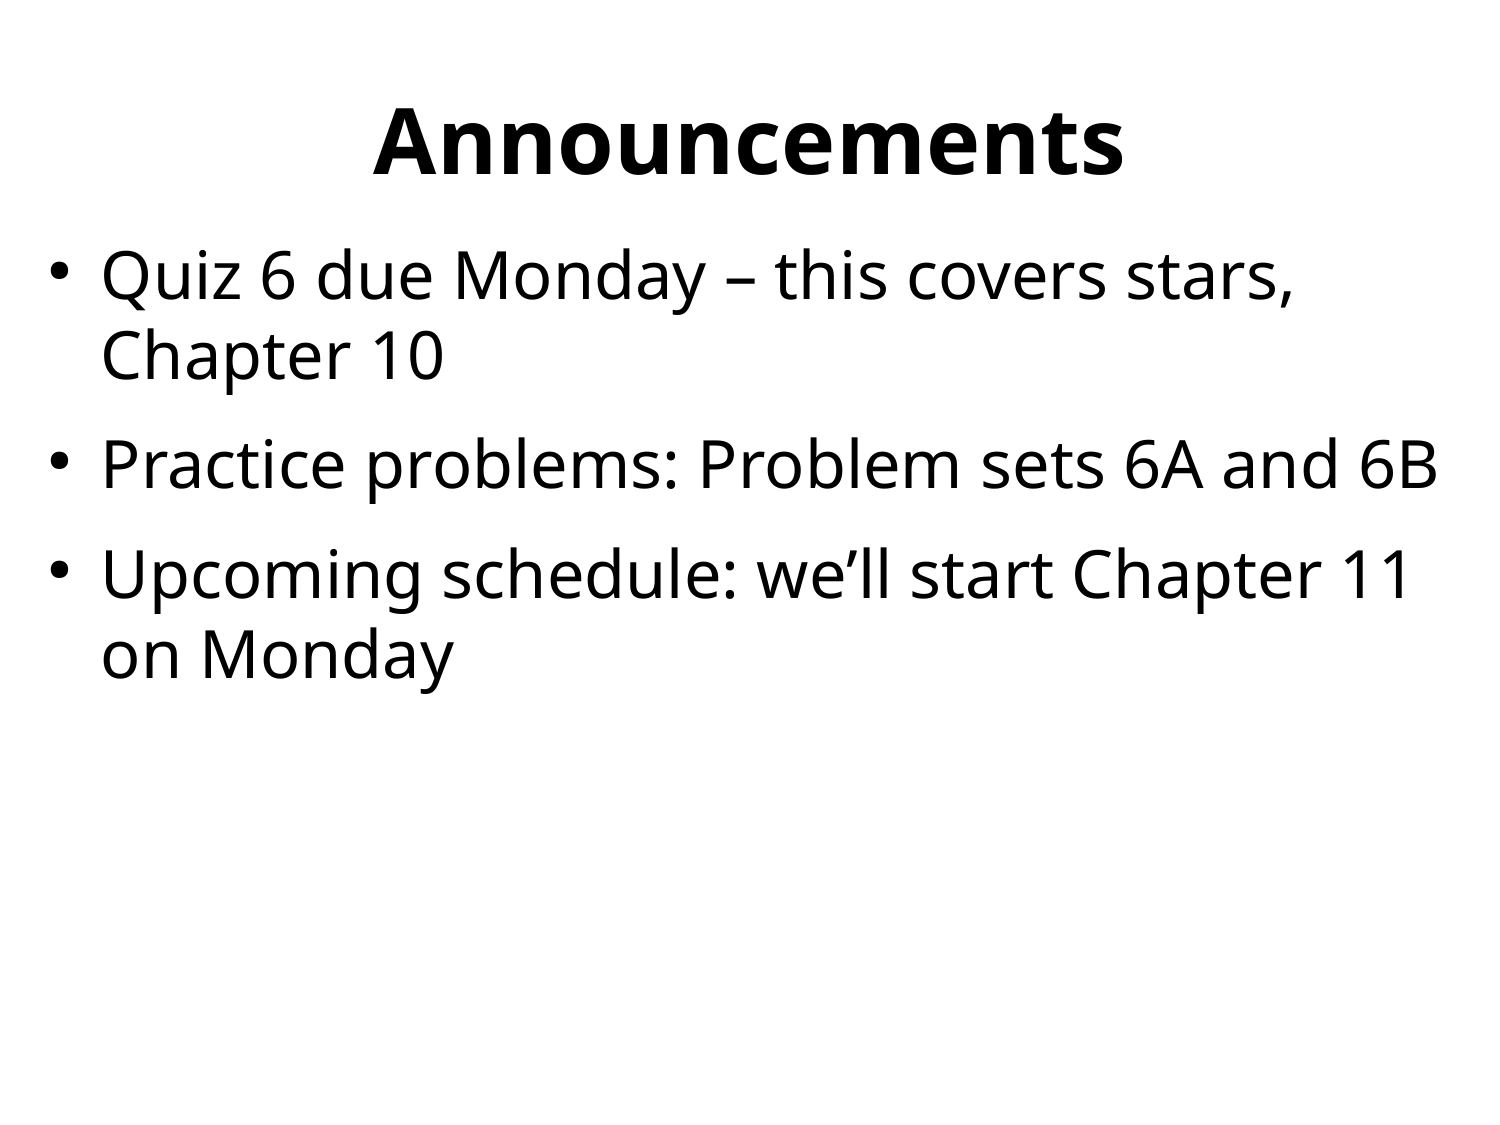

Announcements
# Quiz 6 due Monday – this covers stars, Chapter 10
Practice problems: Problem sets 6A and 6B
Upcoming schedule: we’ll start Chapter 11 on Monday